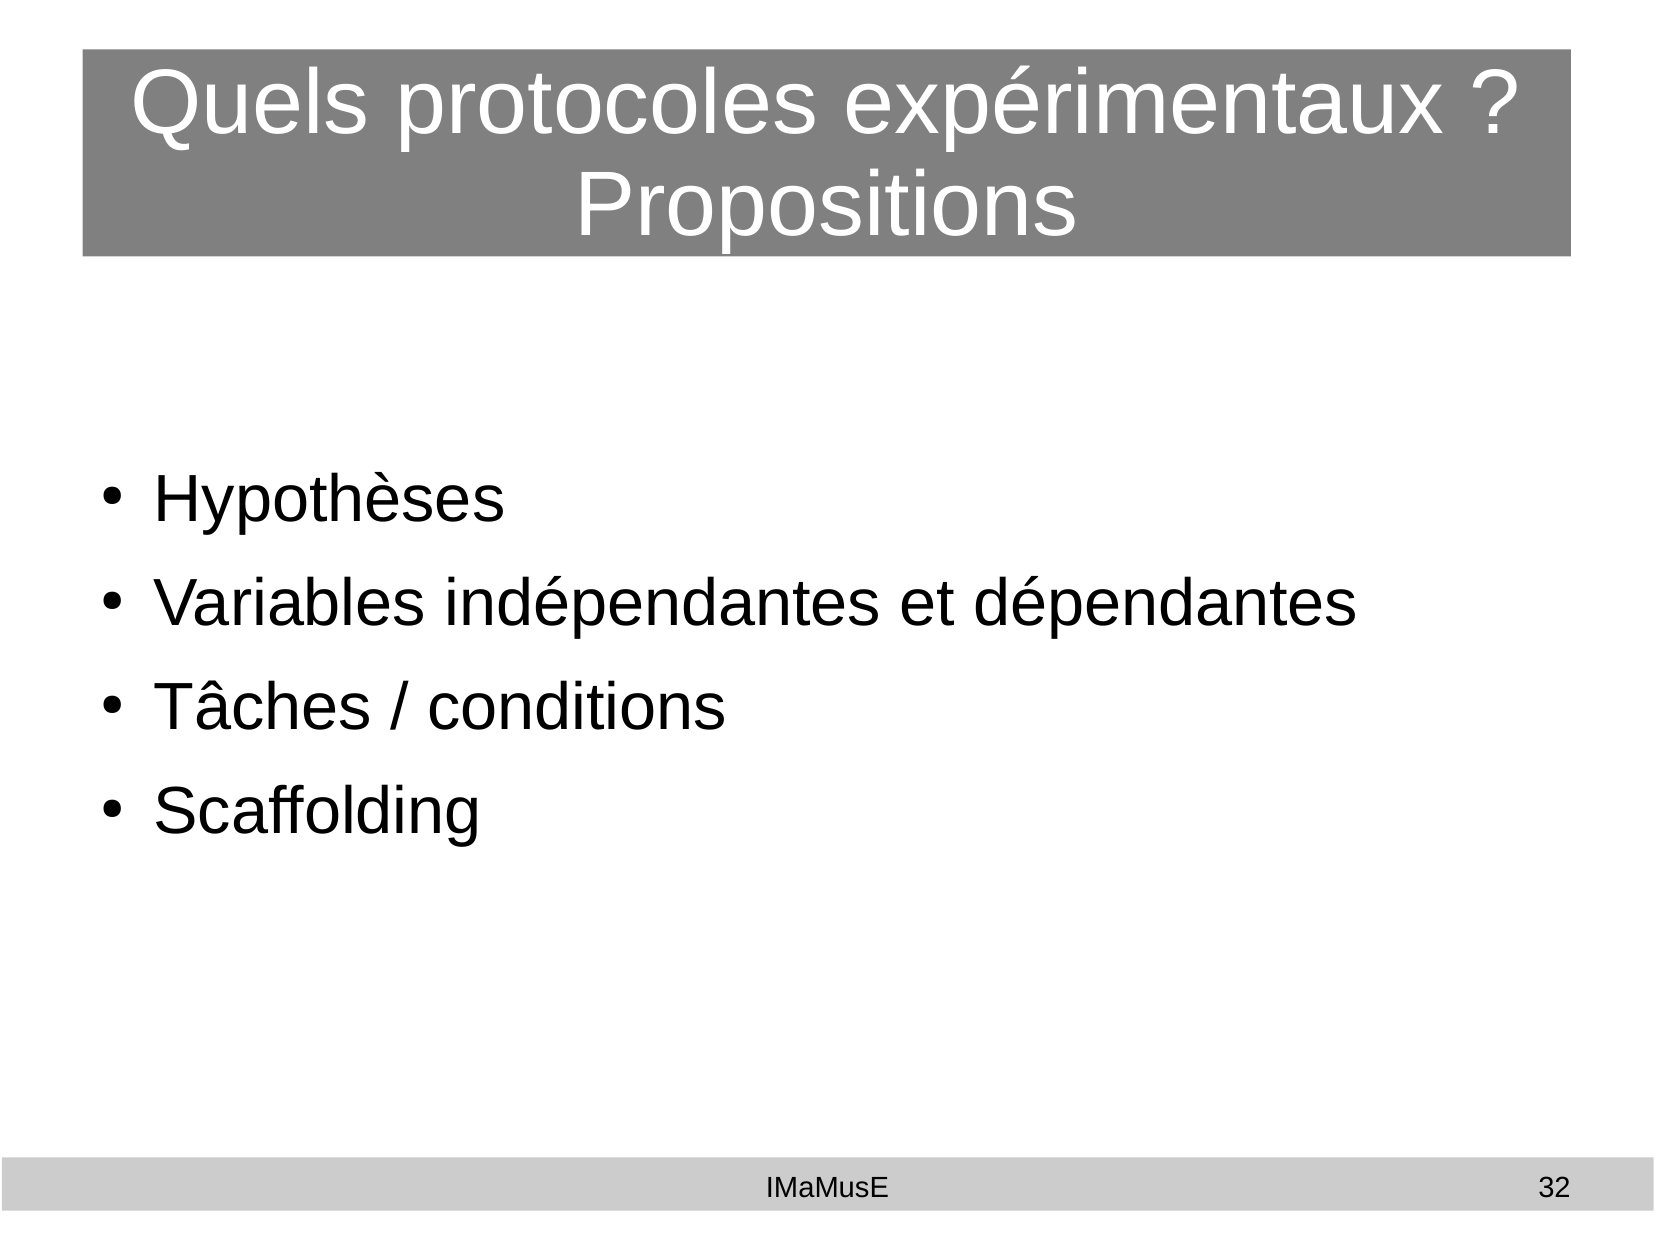

# Quels protocoles expérimentaux ? Propositions
Hypothèses
Variables indépendantes et dépendantes
Tâches / conditions
Scaffolding
Imamuse
32